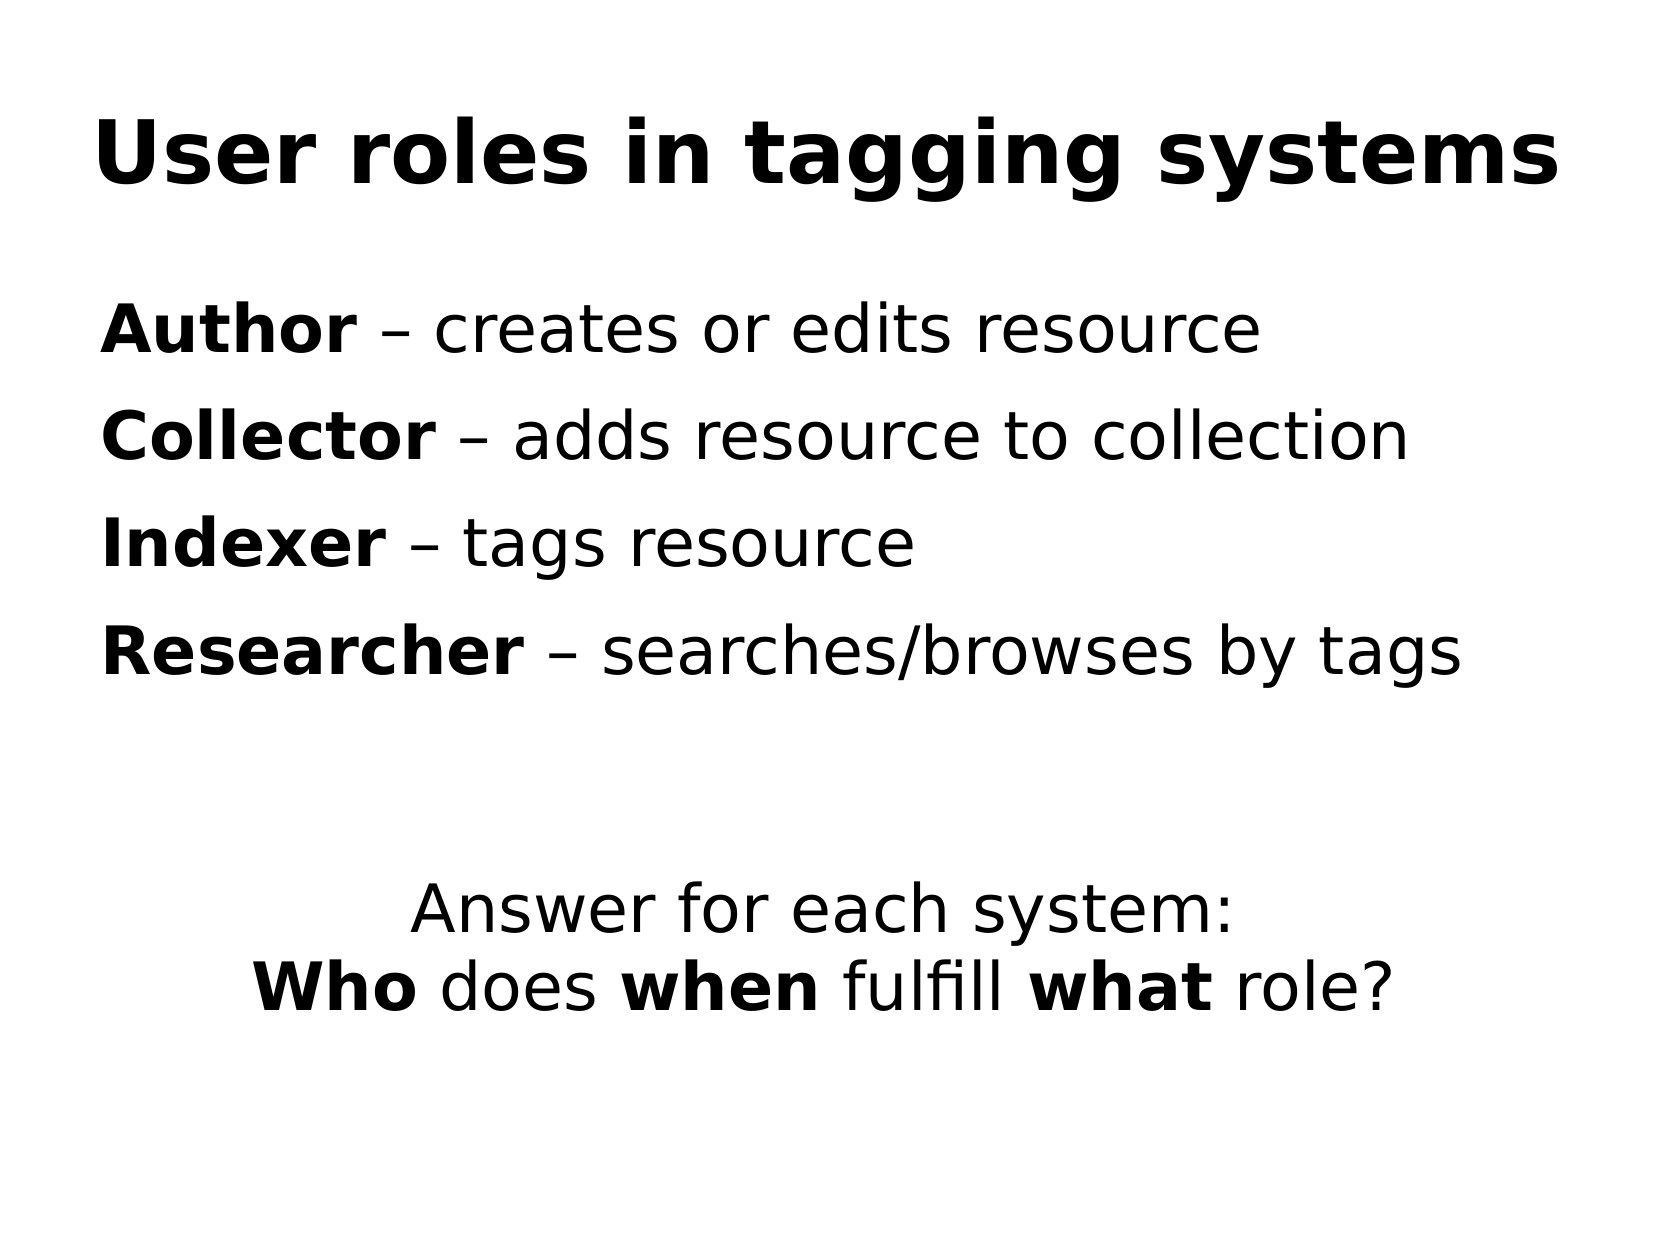

# User roles in tagging systems
Author – creates or edits resource
Collector – adds resource to collection
Indexer – tags resource
Researcher – searches/browses by tags
Answer for each system:
Who does when fulfill what role?